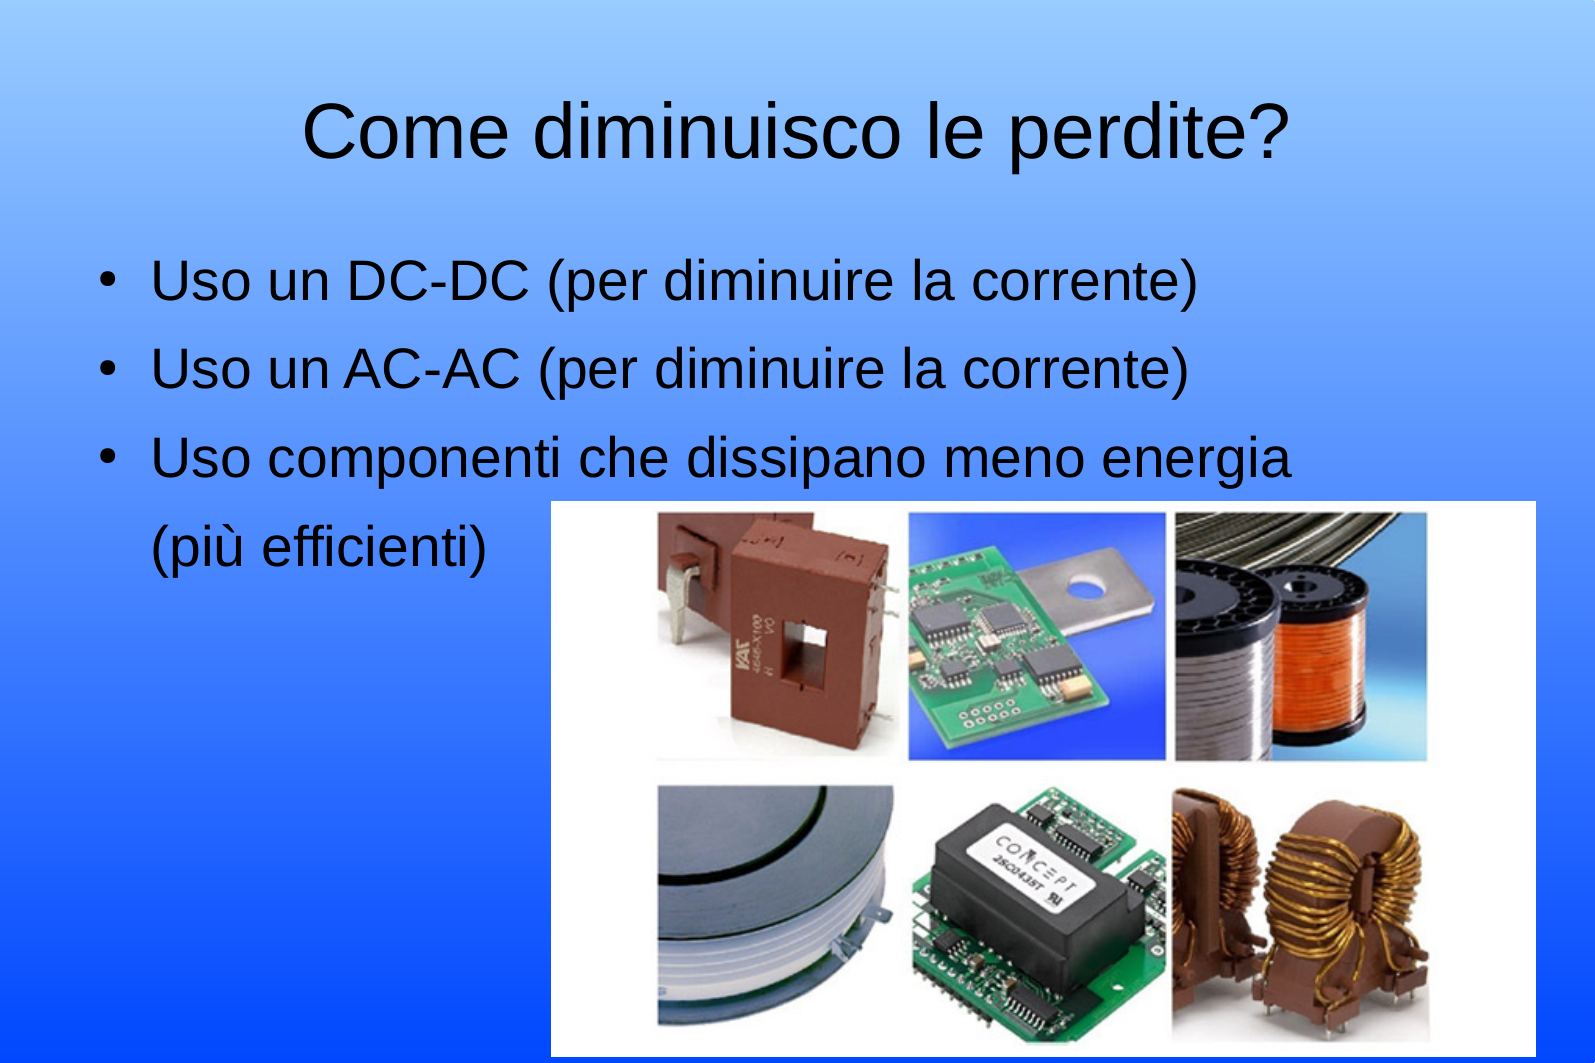

# Come diminuisco le perdite?
Uso un DC-DC (per diminuire la corrente)
Uso un AC-AC (per diminuire la corrente)
Uso componenti che dissipano meno energia
(più efficienti)